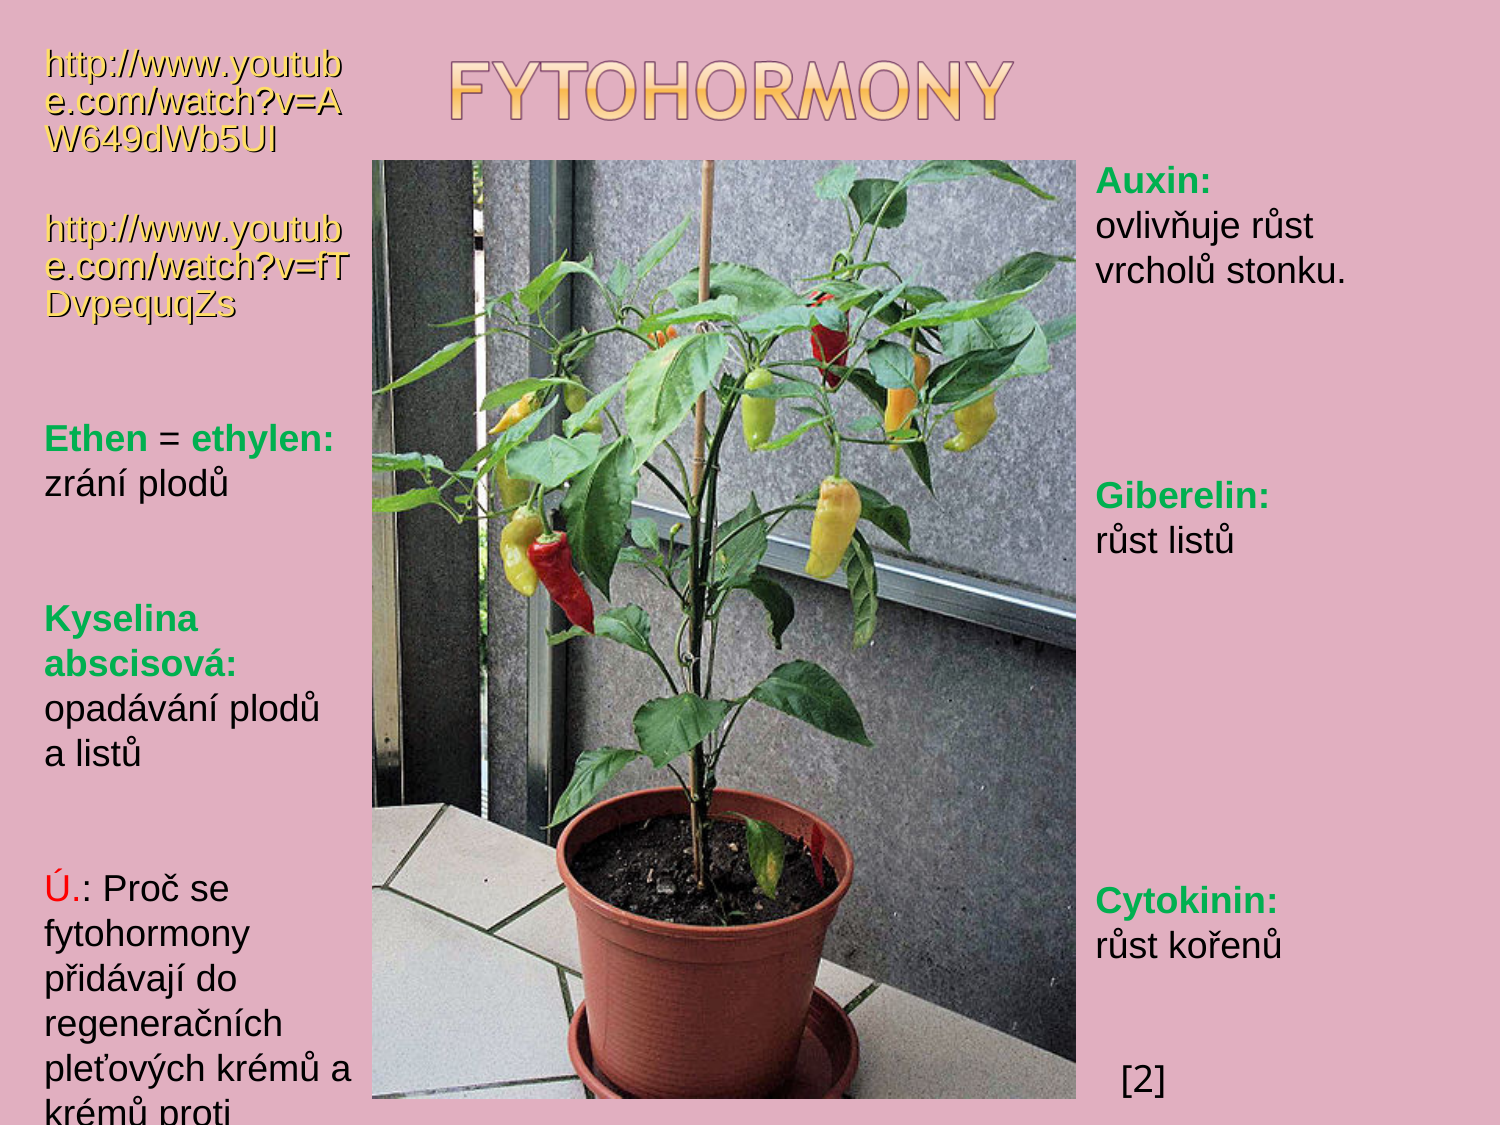

http://www.youtube.com/watch?v=AW649dWb5UI
http://www.youtube.com/watch?v=fTDvpequqZs
Ethen = ethylen:
zrání plodů
Kyselina abscisová:
opadávání plodů
a listů
Ú.: Proč se fytohormony přidávají do regeneračních pleťových krémů a krémů proti vráskám?
Auxin:
ovlivňuje růst
vrcholů stonku.
Giberelin:
růst listů
Cytokinin:
růst kořenů
[2]